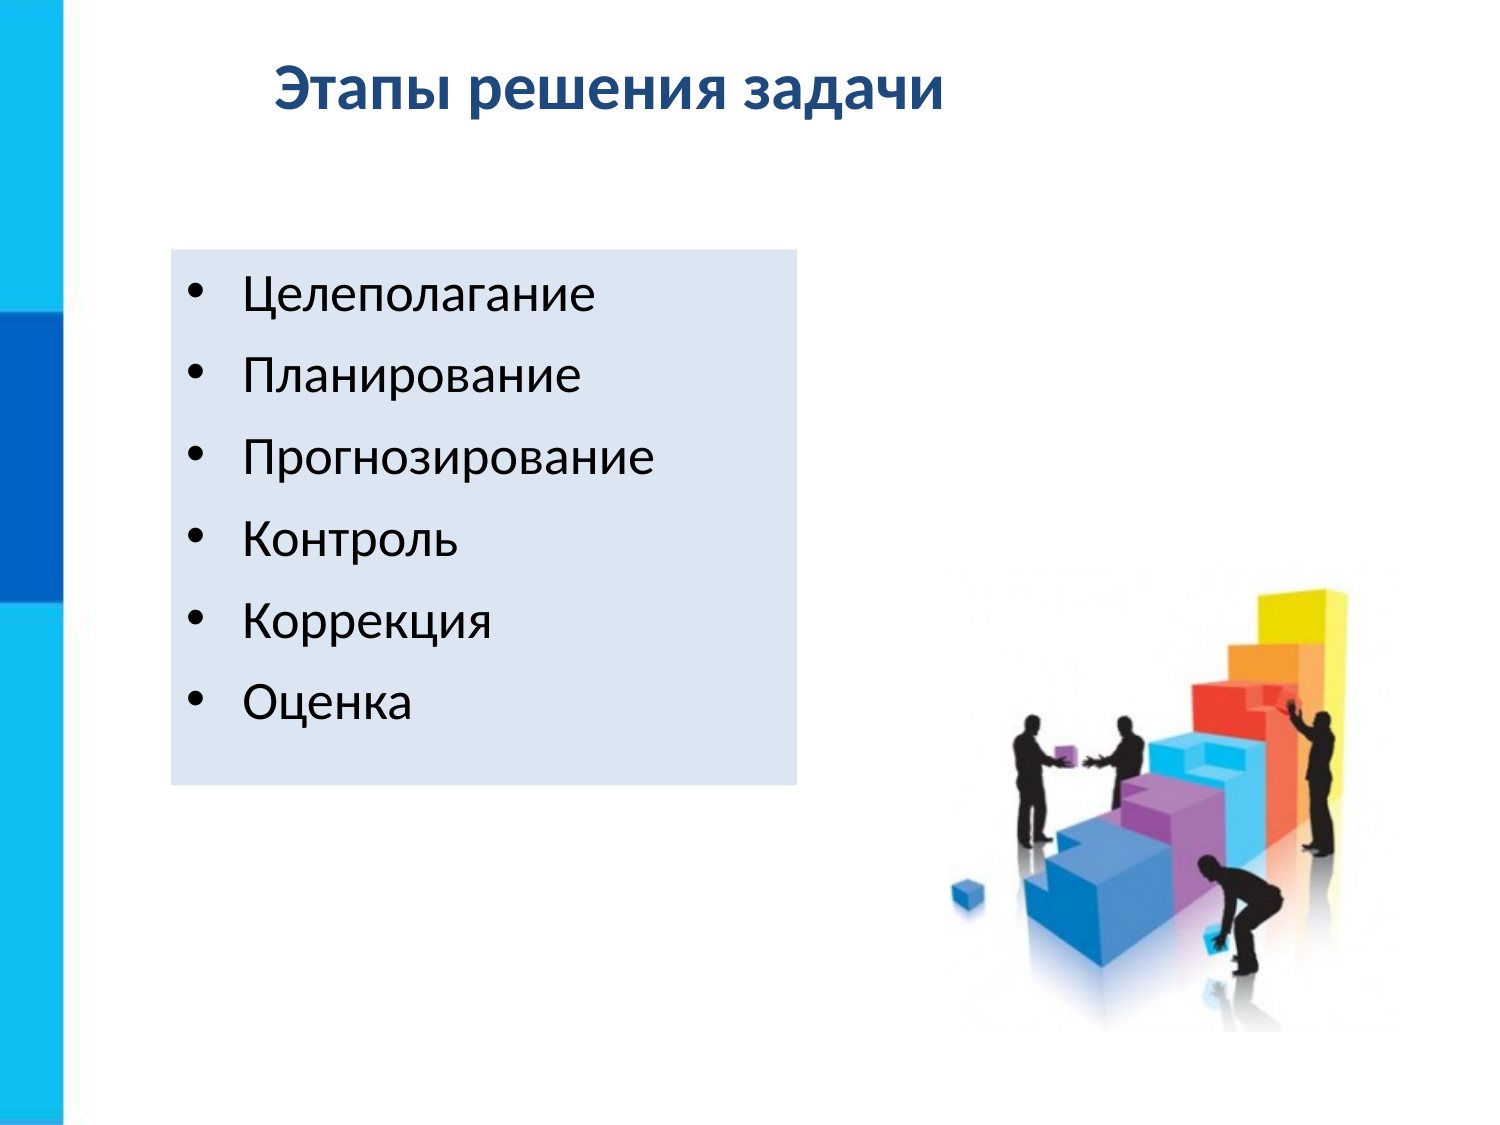

Этапы решения задачи
# Целеполагание
Планирование
Прогнозирование
Контроль
Коррекция
Оценка